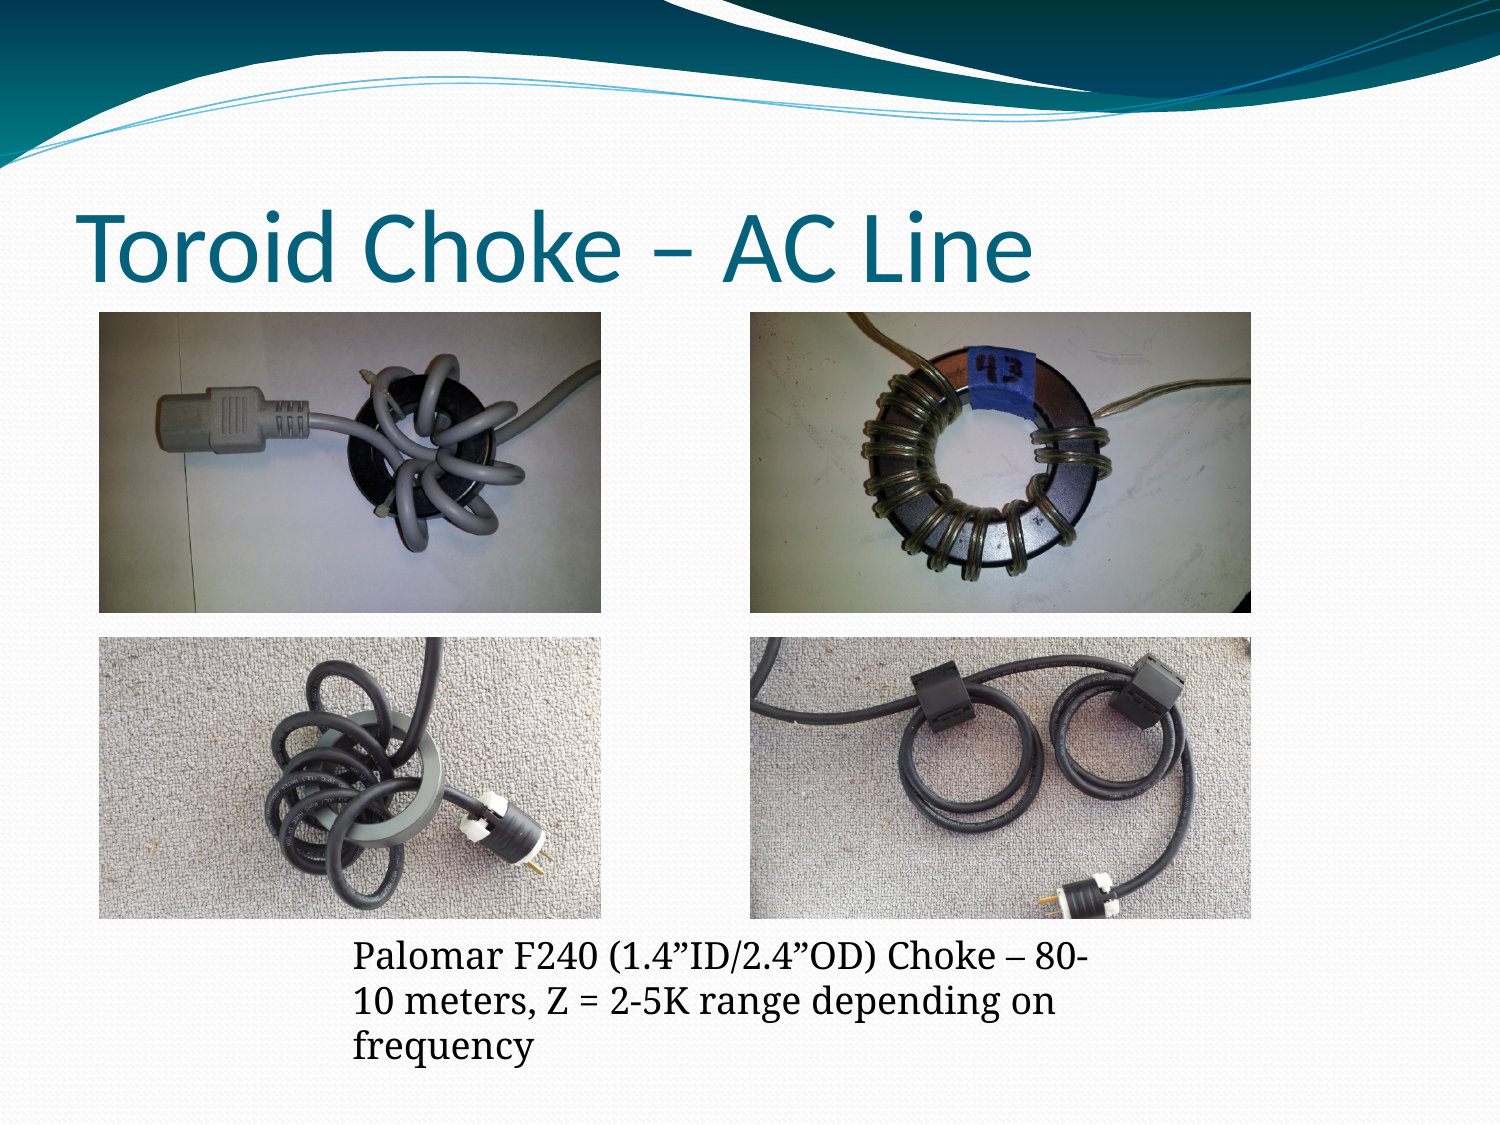

# Toroid Choke – AC Line
Palomar F240 (1.4”ID/2.4”OD) Choke – 80-10 meters, Z = 2-5K range depending on frequency